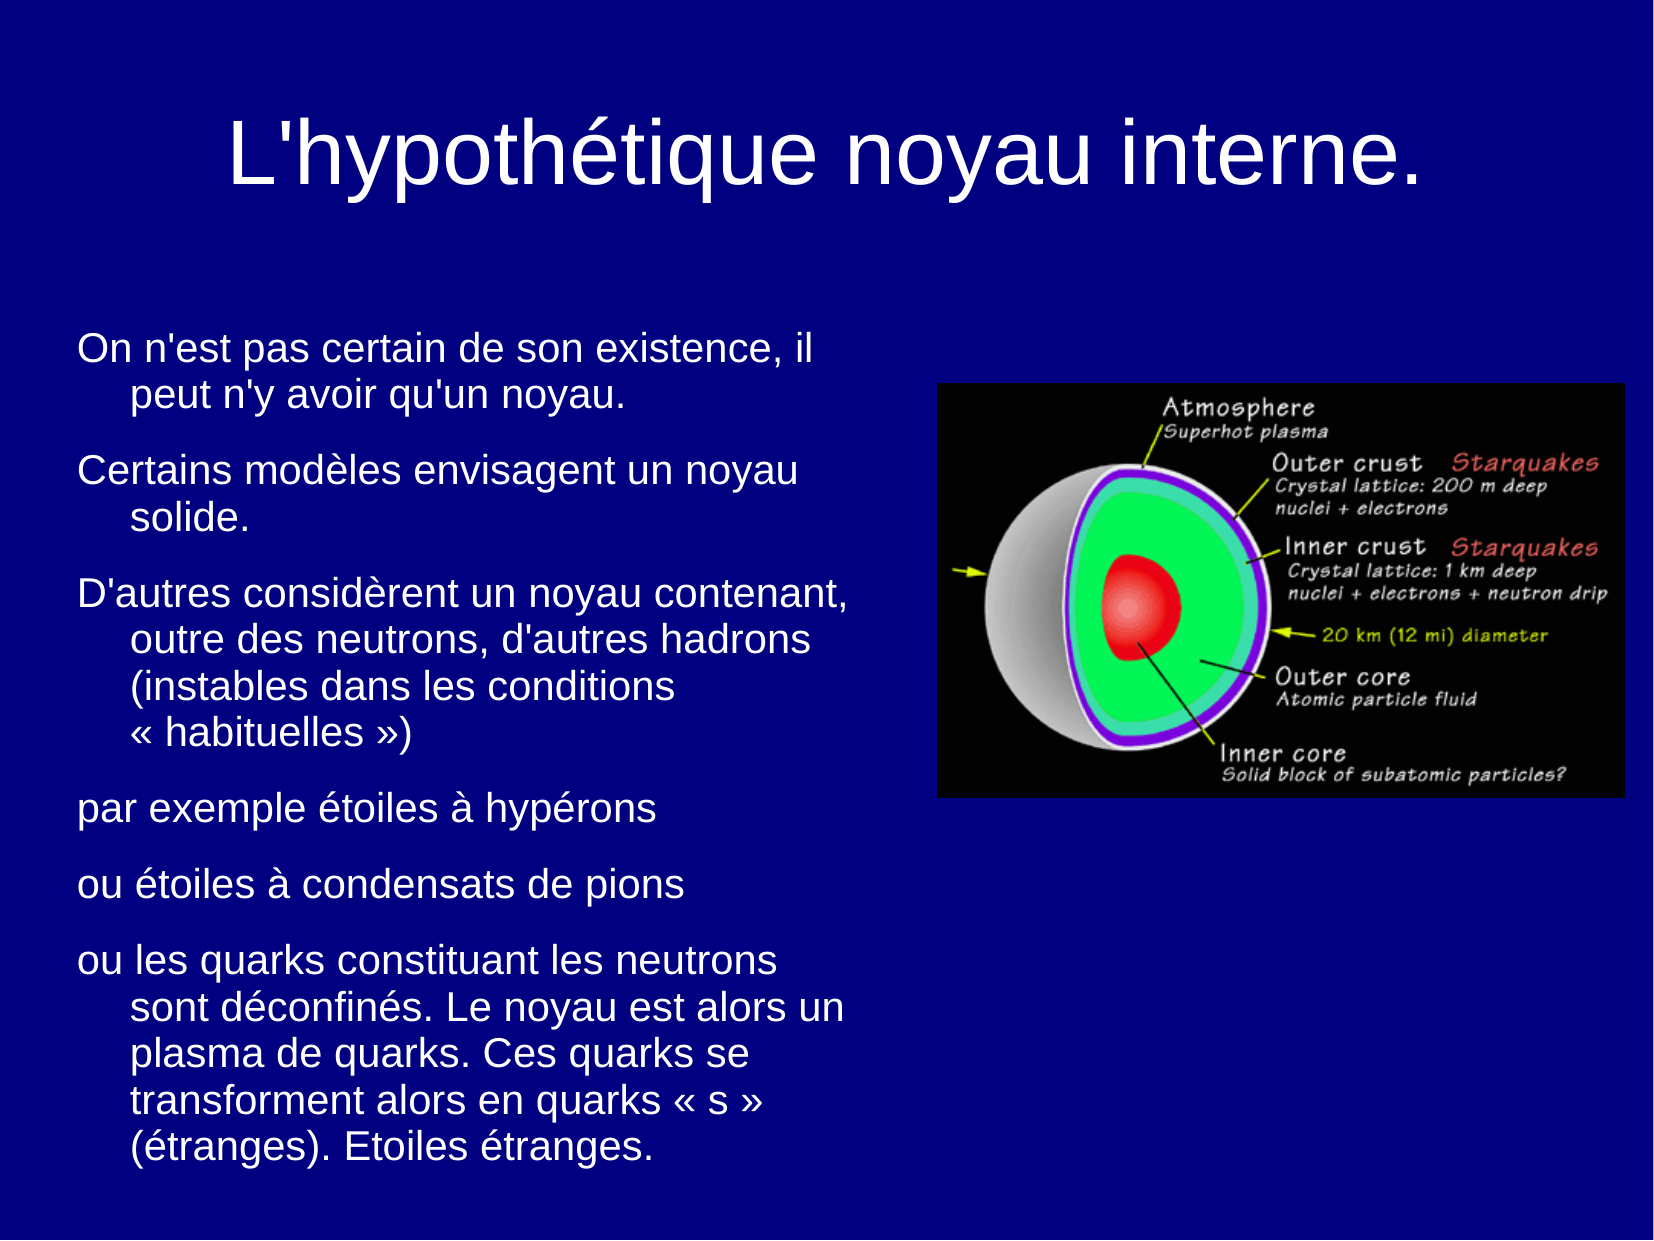

# L'hypothétique noyau interne.
On n'est pas certain de son existence, il peut n'y avoir qu'un noyau.
Certains modèles envisagent un noyau solide.
D'autres considèrent un noyau contenant, outre des neutrons, d'autres hadrons (instables dans les conditions « habituelles »)
par exemple étoiles à hypérons
ou étoiles à condensats de pions
ou les quarks constituant les neutrons sont déconfinés. Le noyau est alors un plasma de quarks. Ces quarks se transforment alors en quarks « s » (étranges). Etoiles étranges.